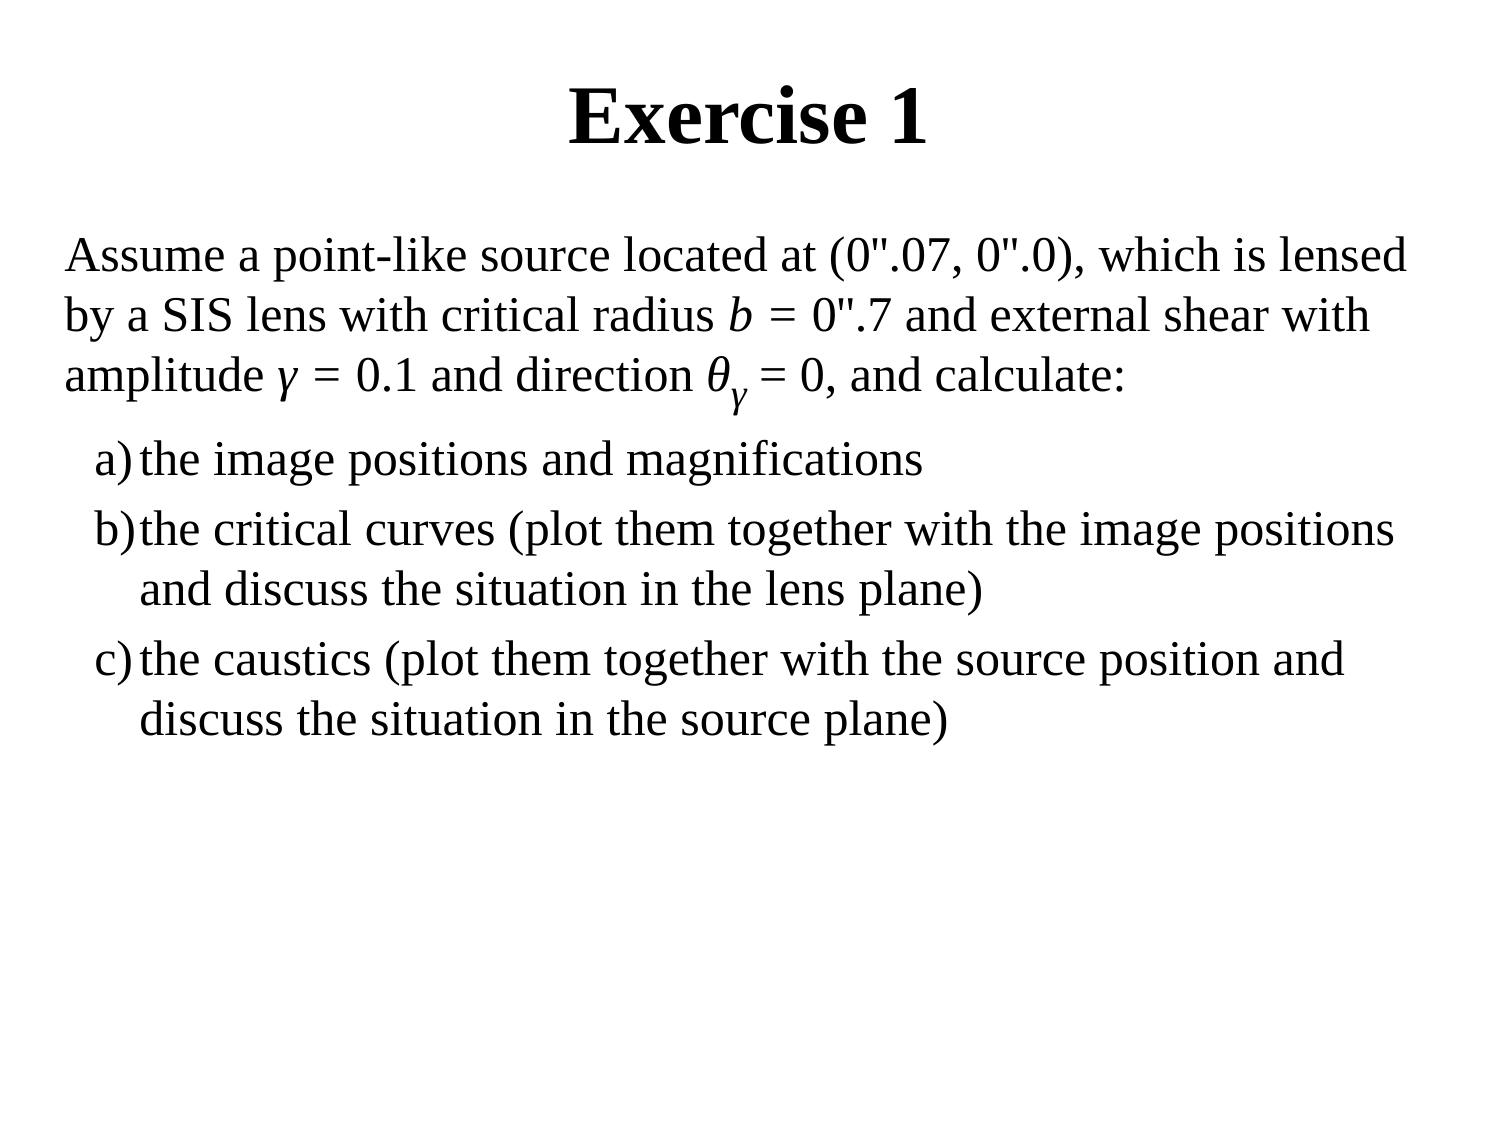

# Exercise 1
Assume a point-like source located at (0''.07, 0''.0), which is lensed by a SIS lens with critical radius b = 0''.7 and external shear with amplitude γ = 0.1 and direction θγ = 0, and calculate:
the image positions and magnifications
the critical curves (plot them together with the image positions and discuss the situation in the lens plane)
the caustics (plot them together with the source position and discuss the situation in the source plane)